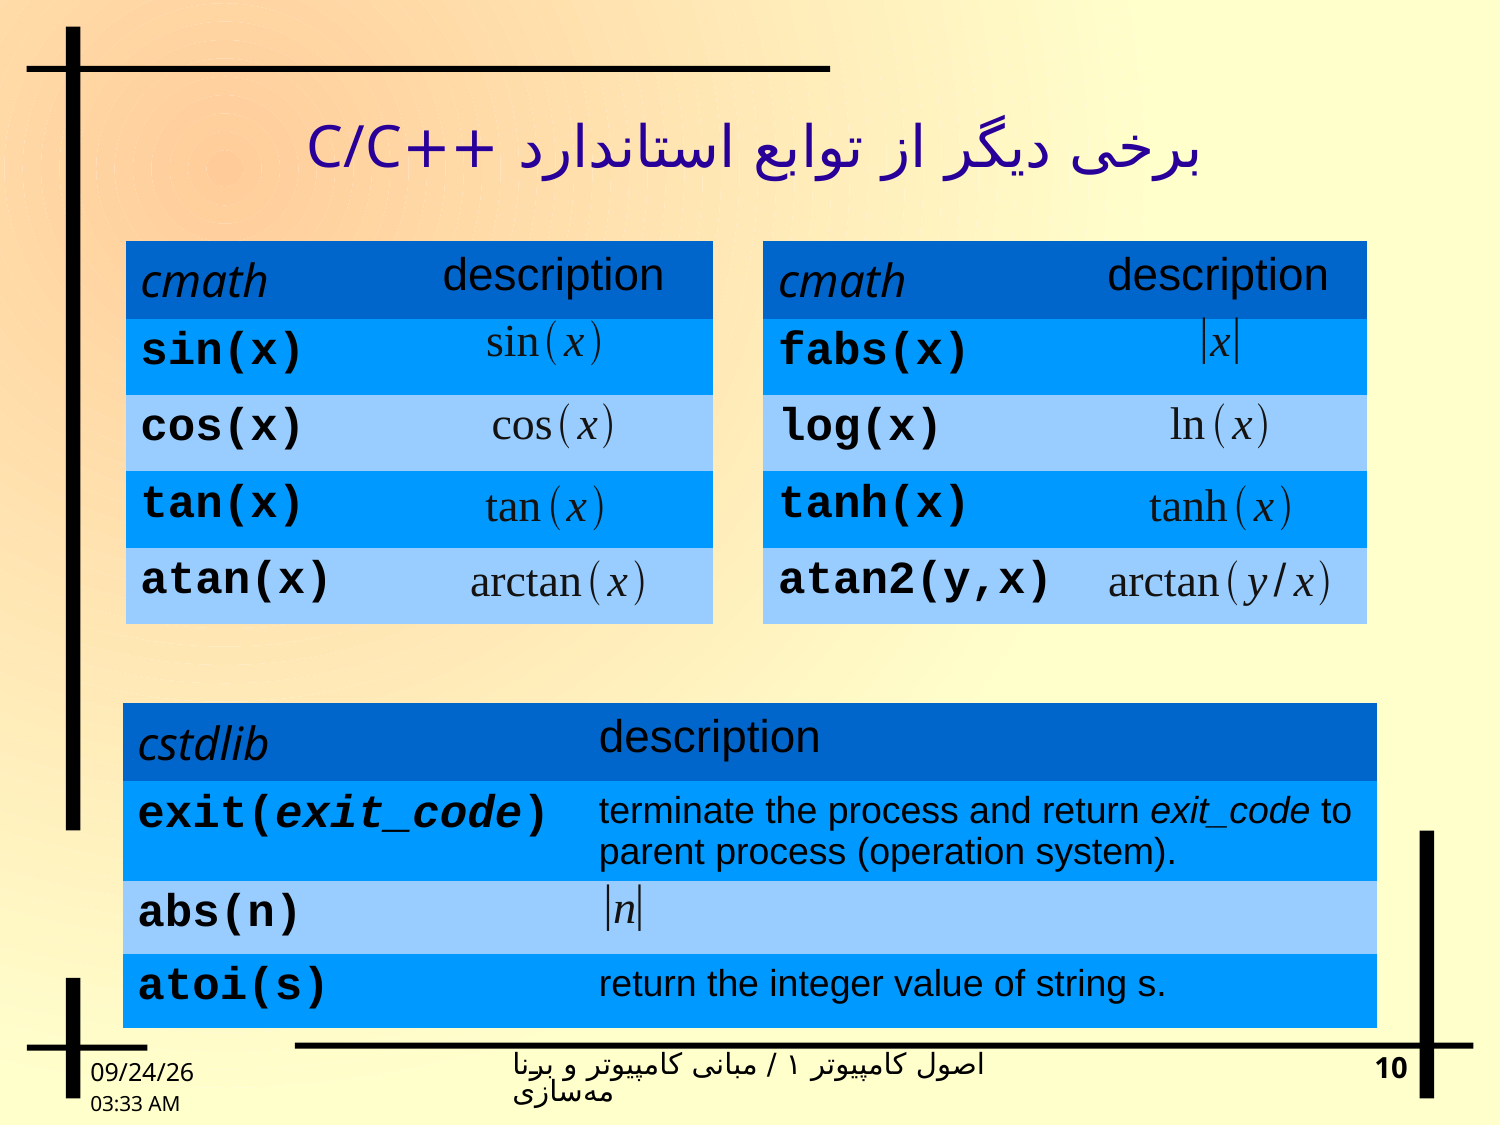

# برخی دیگر از توابع استاندارد ++C/C
| cmath | description |
| --- | --- |
| sin(x) | |
| cos(x) | |
| tan(x) | |
| atan(x) | |
| cmath | description |
| --- | --- |
| fabs(x) | |
| log(x) | |
| tanh(x) | |
| atan2(y,x) | |
| cstdlib | description |
| --- | --- |
| exit(exit\_code) | terminate the process and return exit\_code to parent process (operation system). |
| abs(n) | |
| atoi(s) | return the integer value of string s. |
اصول کامپیوتر ۱ / مبانی کامپیوتر و برنامه‌سازی
10